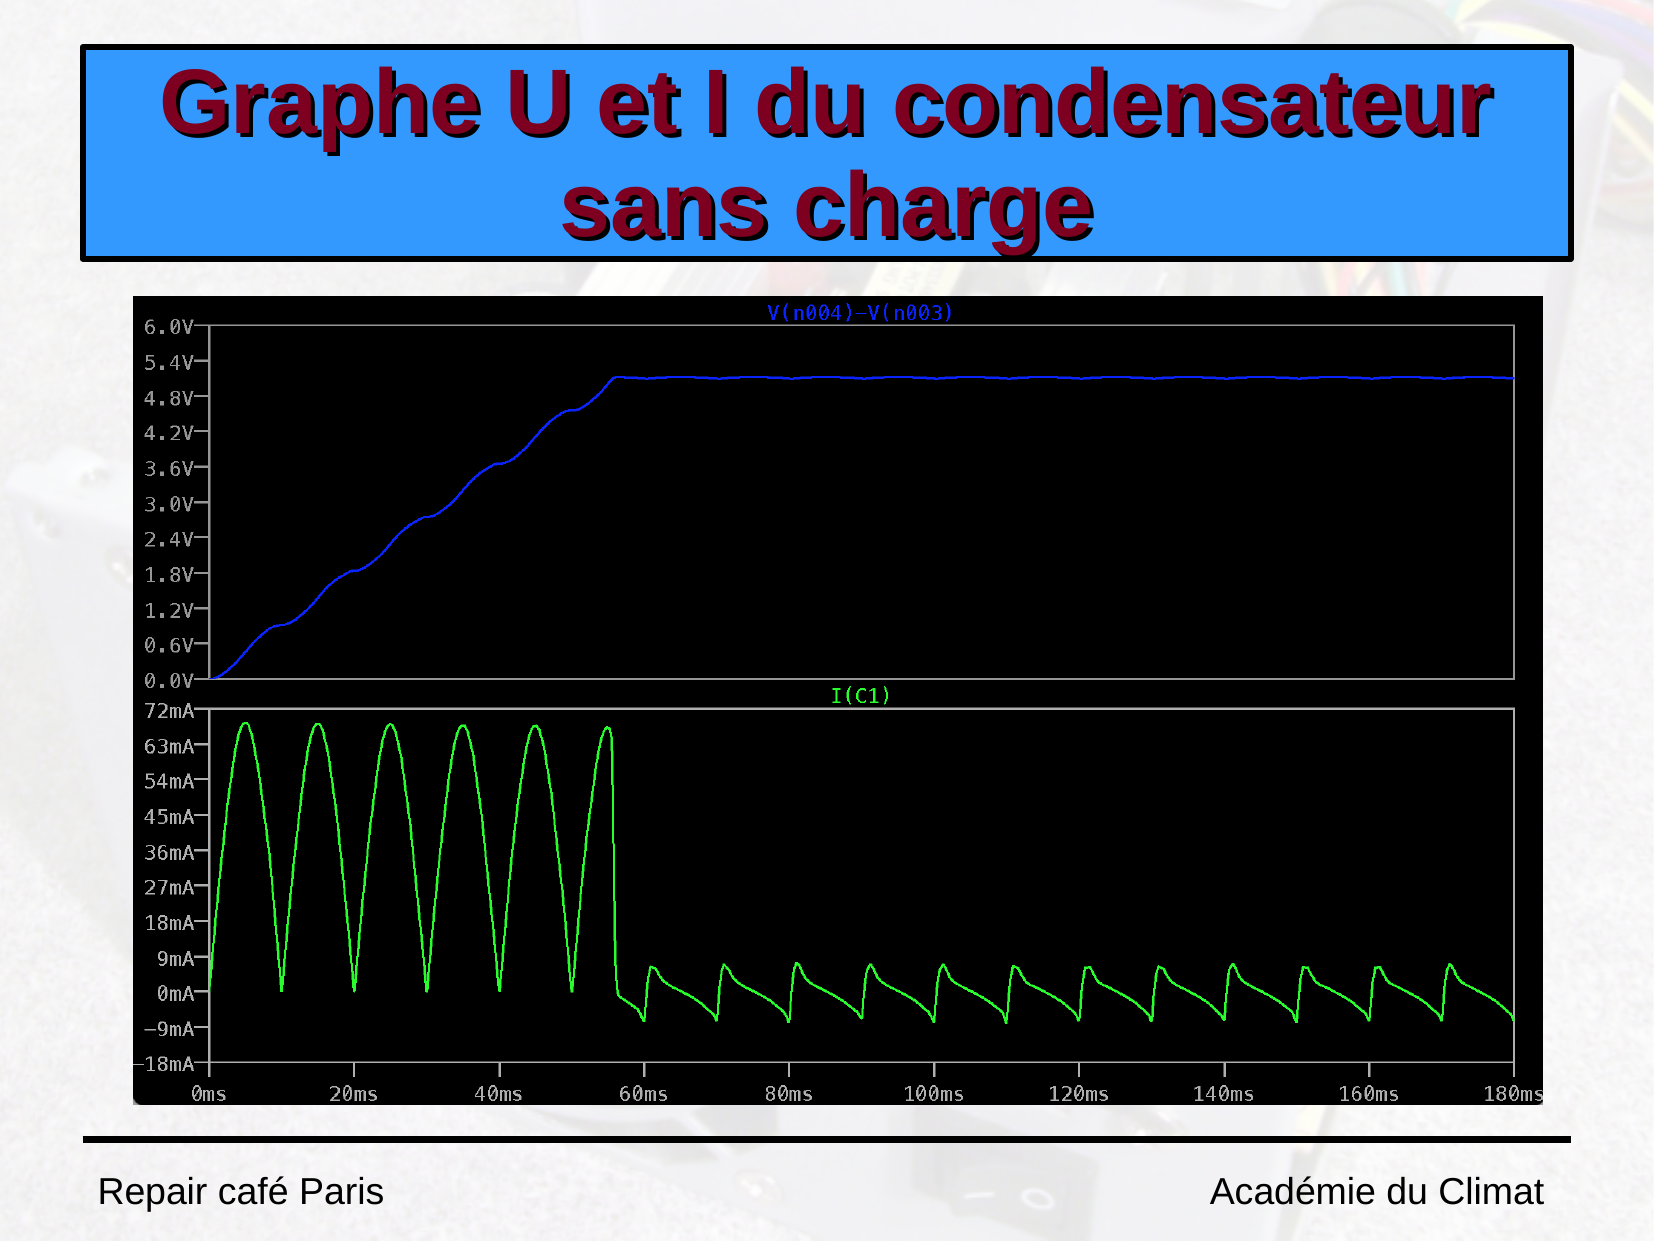

# Graphe U et I du condensateur sans charge
Repair café Paris	Académie du Climat